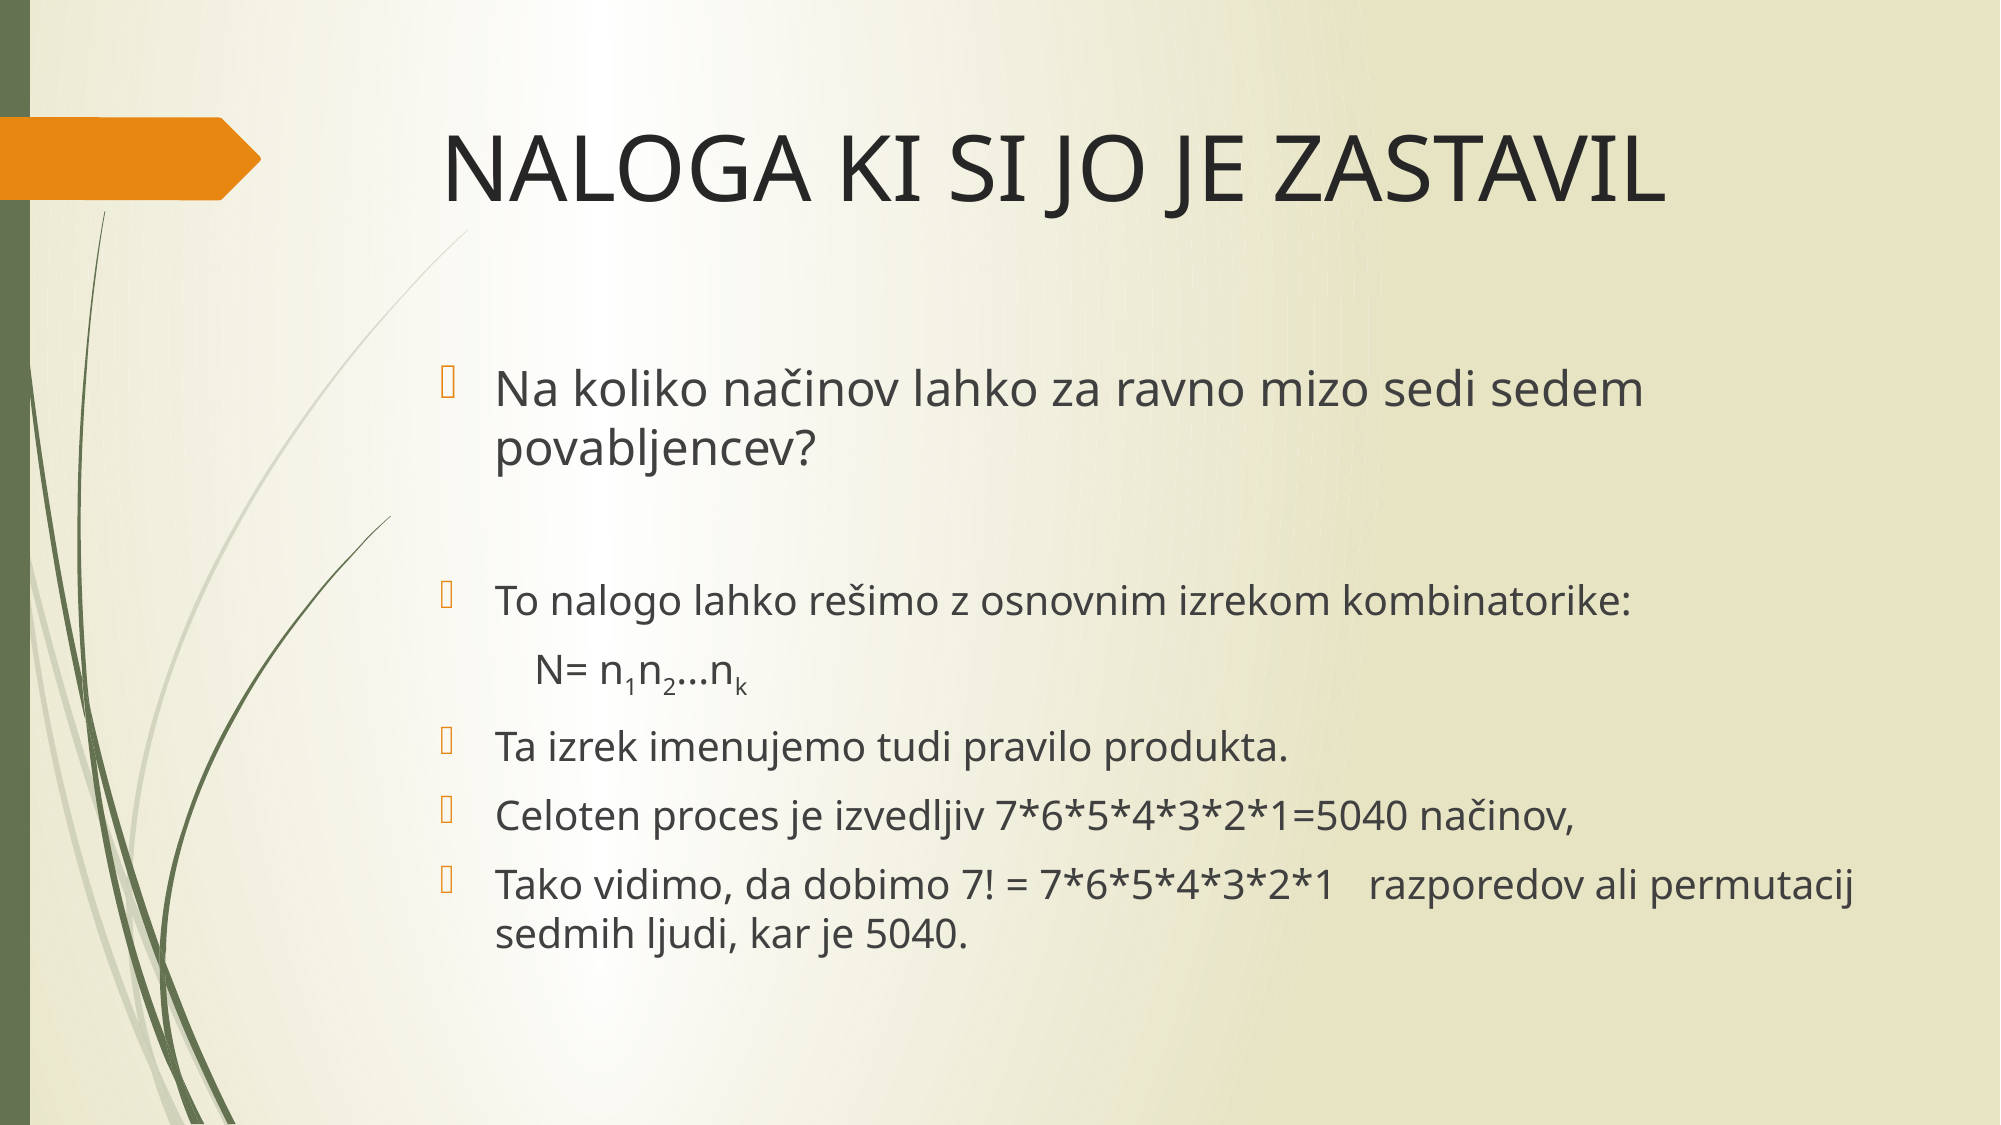

# NALOGA KI SI JO JE ZASTAVIL
Na koliko načinov lahko za ravno mizo sedi sedem povabljencev?
To nalogo lahko rešimo z osnovnim izrekom kombinatorike:
 N= n1n2...nk
Ta izrek imenujemo tudi pravilo produkta.
Celoten proces je izvedljiv 7*6*5*4*3*2*1=5040 načinov,
Tako vidimo, da dobimo 7! = 7*6*5*4*3*2*1 razporedov ali permutacij sedmih ljudi, kar je 5040.